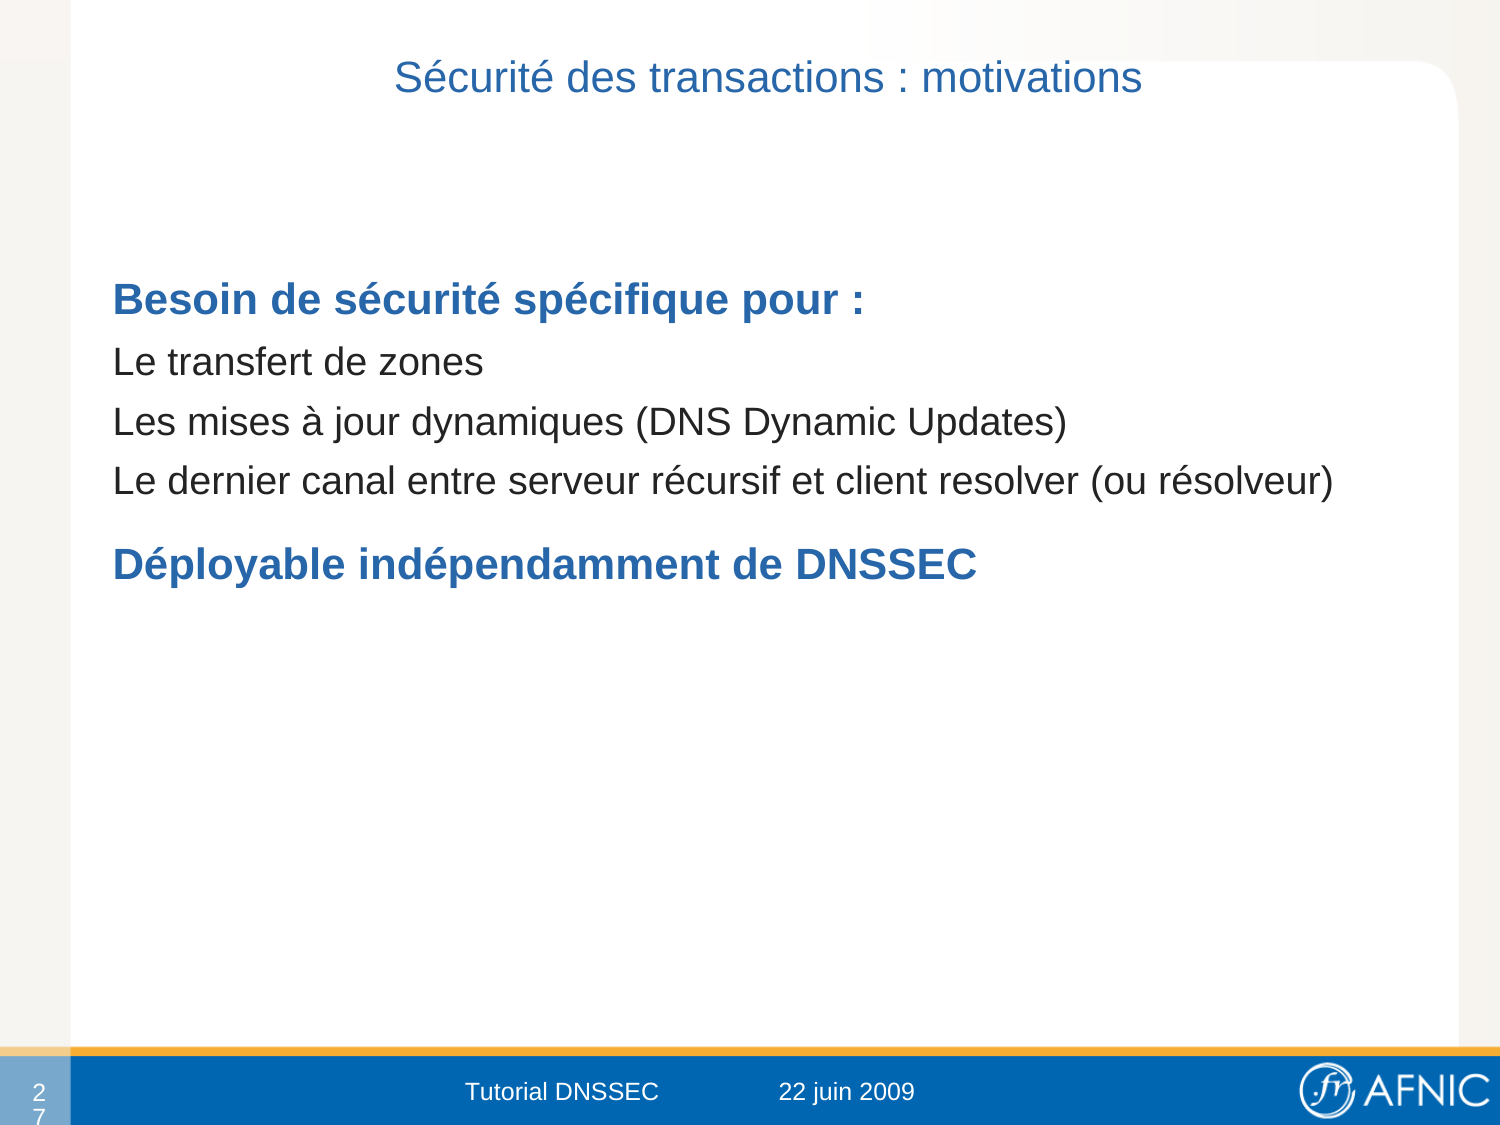

# Sécurité des transactions : motivations
Besoin de sécurité spécifique pour :
Le transfert de zones
Les mises à jour dynamiques (DNS Dynamic Updates)
Le dernier canal entre serveur récursif et client resolver (ou résolveur)
Déployable indépendamment de DNSSEC